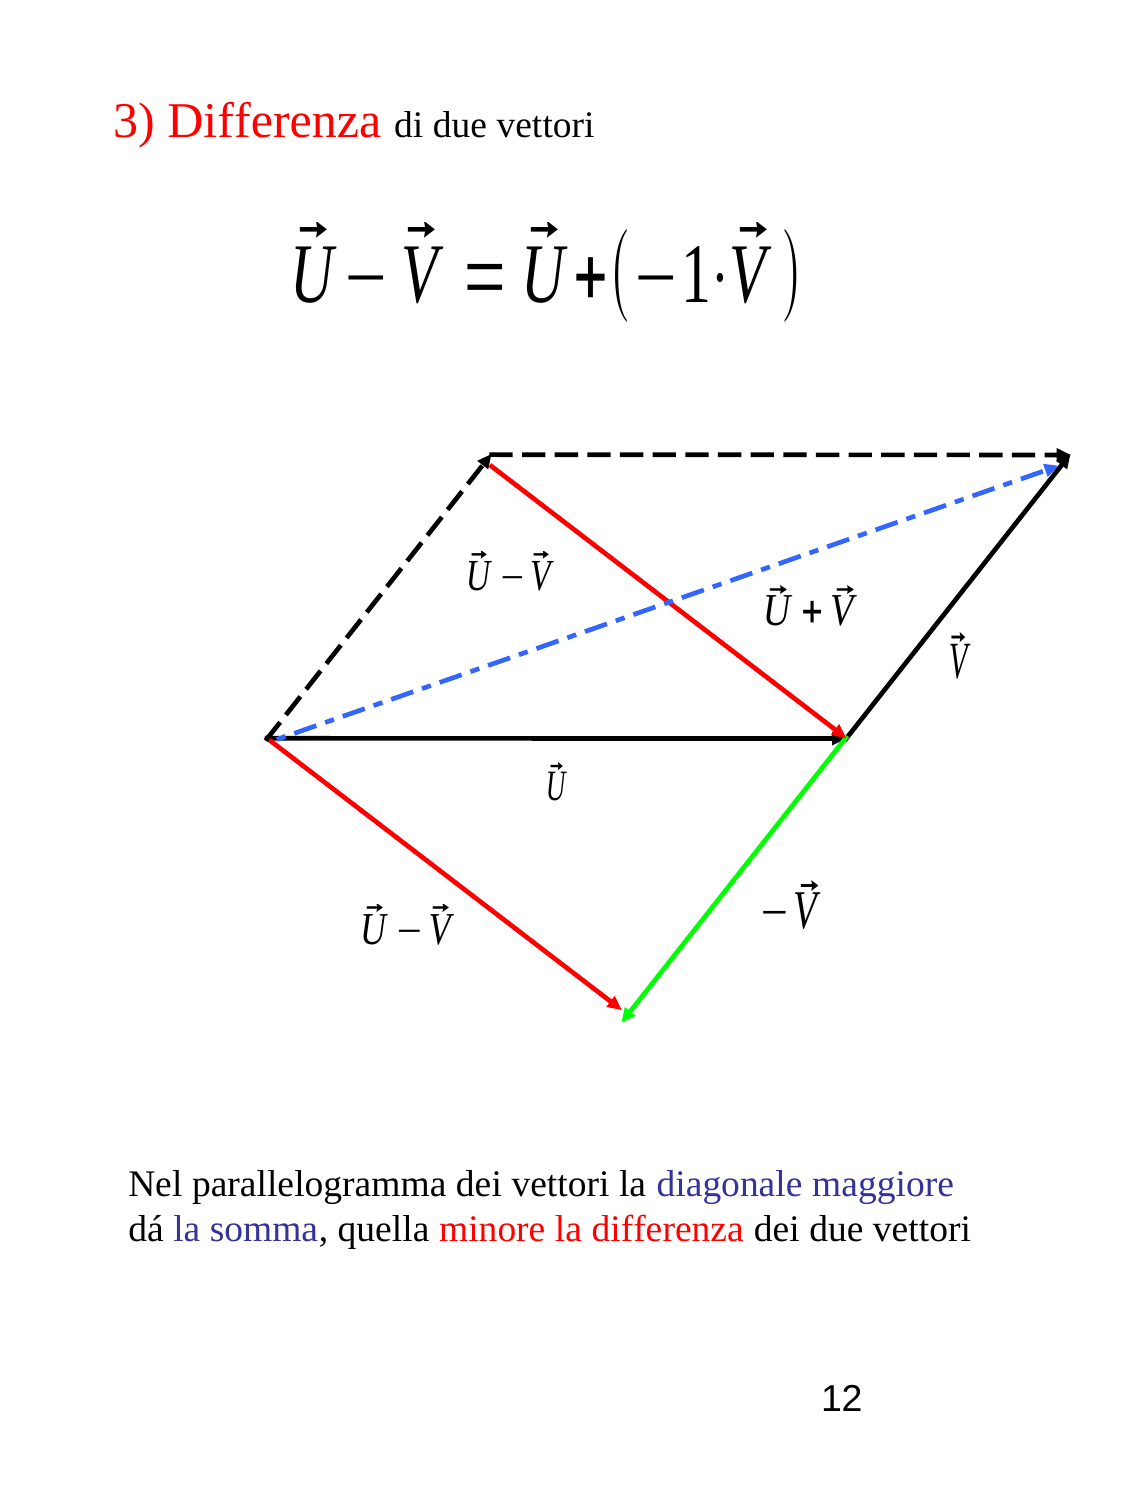

3) Differenza di due vettori
Nel parallelogramma dei vettori la diagonale maggiore
dá la somma, quella minore la differenza dei due vettori
P1 Principi della Dinamica
12